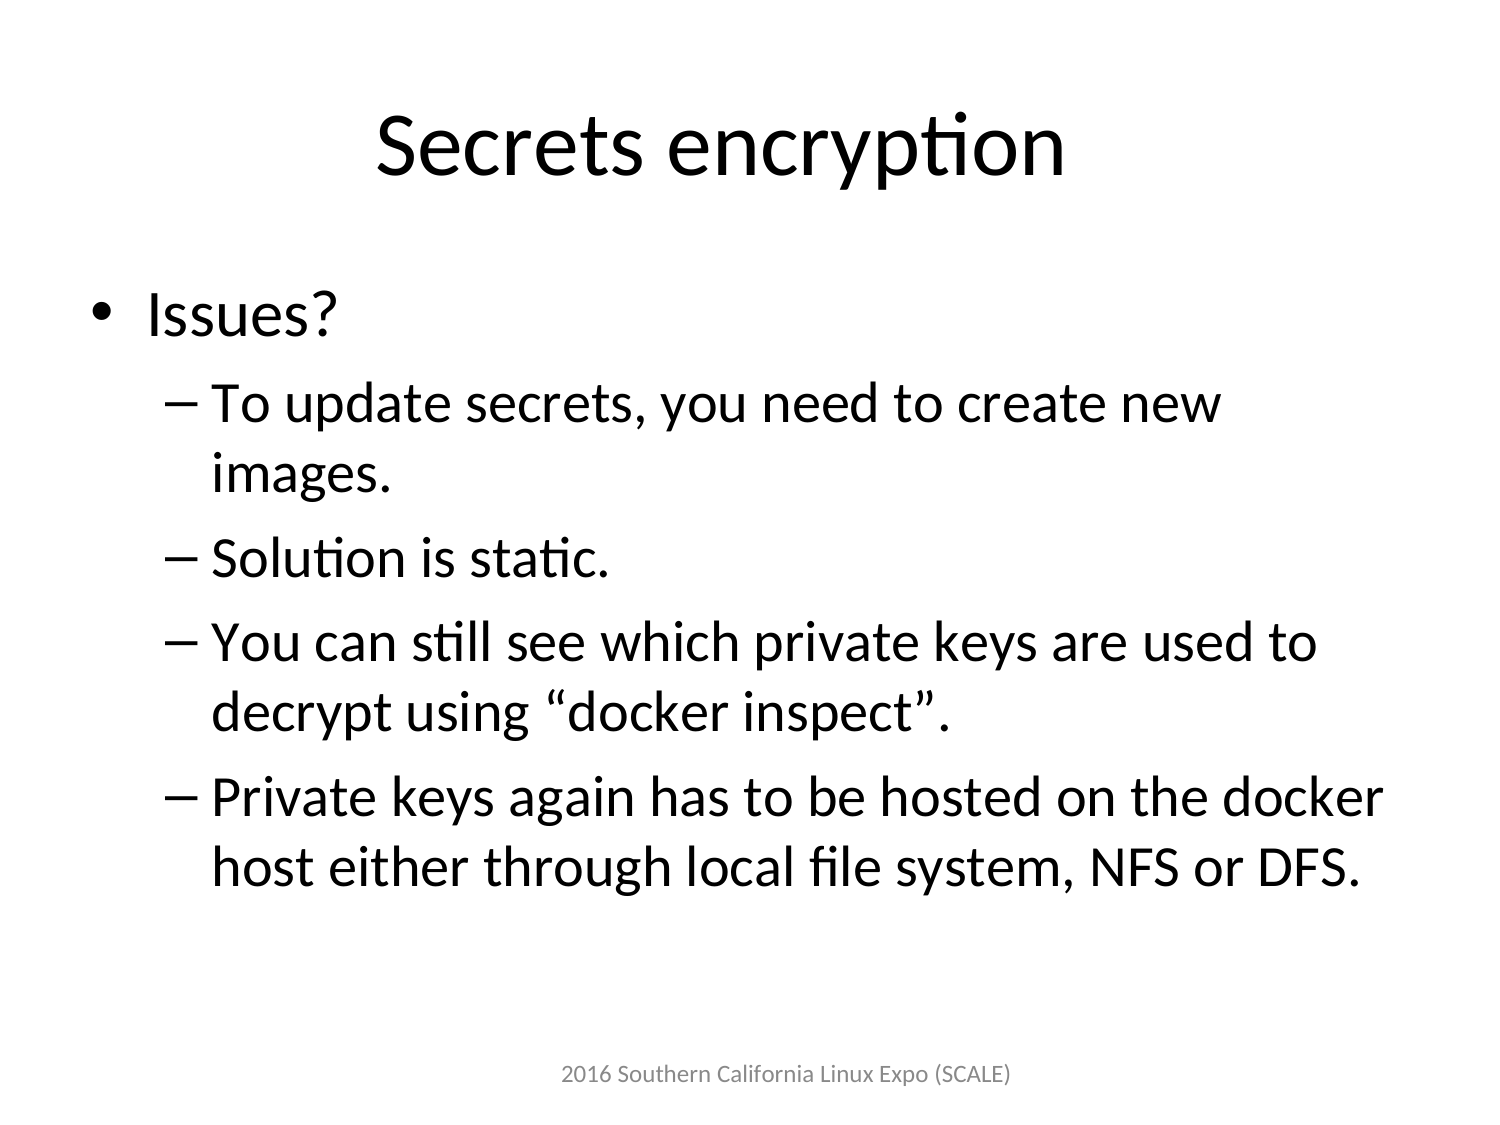

# Secrets encryption
Issues?
To update secrets, you need to create new images.
Solution is static.
You can still see which private keys are used to decrypt using “docker inspect”.
Private keys again has to be hosted on the docker host either through local file system, NFS or DFS.
2016 Southern California Linux Expo (SCALE)